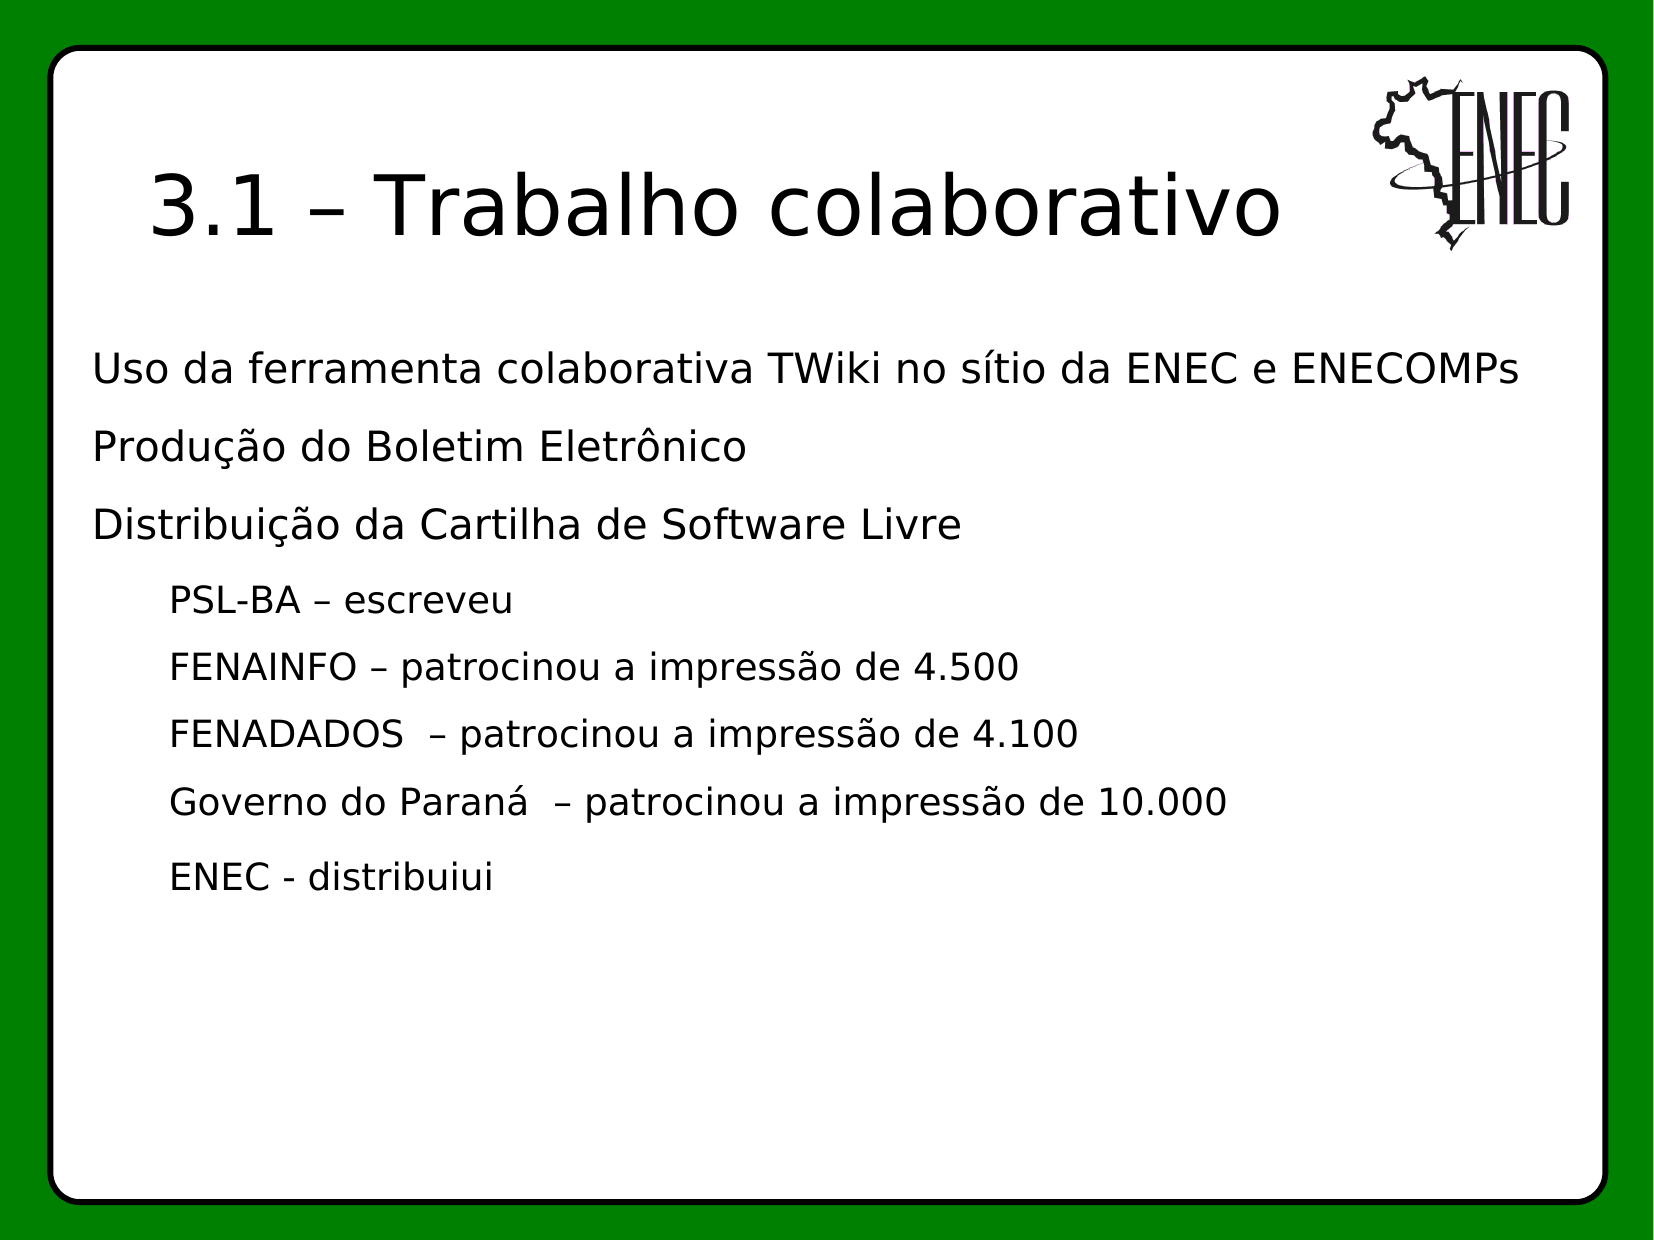

# 3.1 – Trabalho colaborativo
Uso da ferramenta colaborativa TWiki no sítio da ENEC e ENECOMPs
Produção do Boletim Eletrônico
Distribuição da Cartilha de Software Livre
PSL-BA – escreveu
FENAINFO – patrocinou a impressão de 4.500
FENADADOS – patrocinou a impressão de 4.100
Governo do Paraná – patrocinou a impressão de 10.000
ENEC - distribuiui